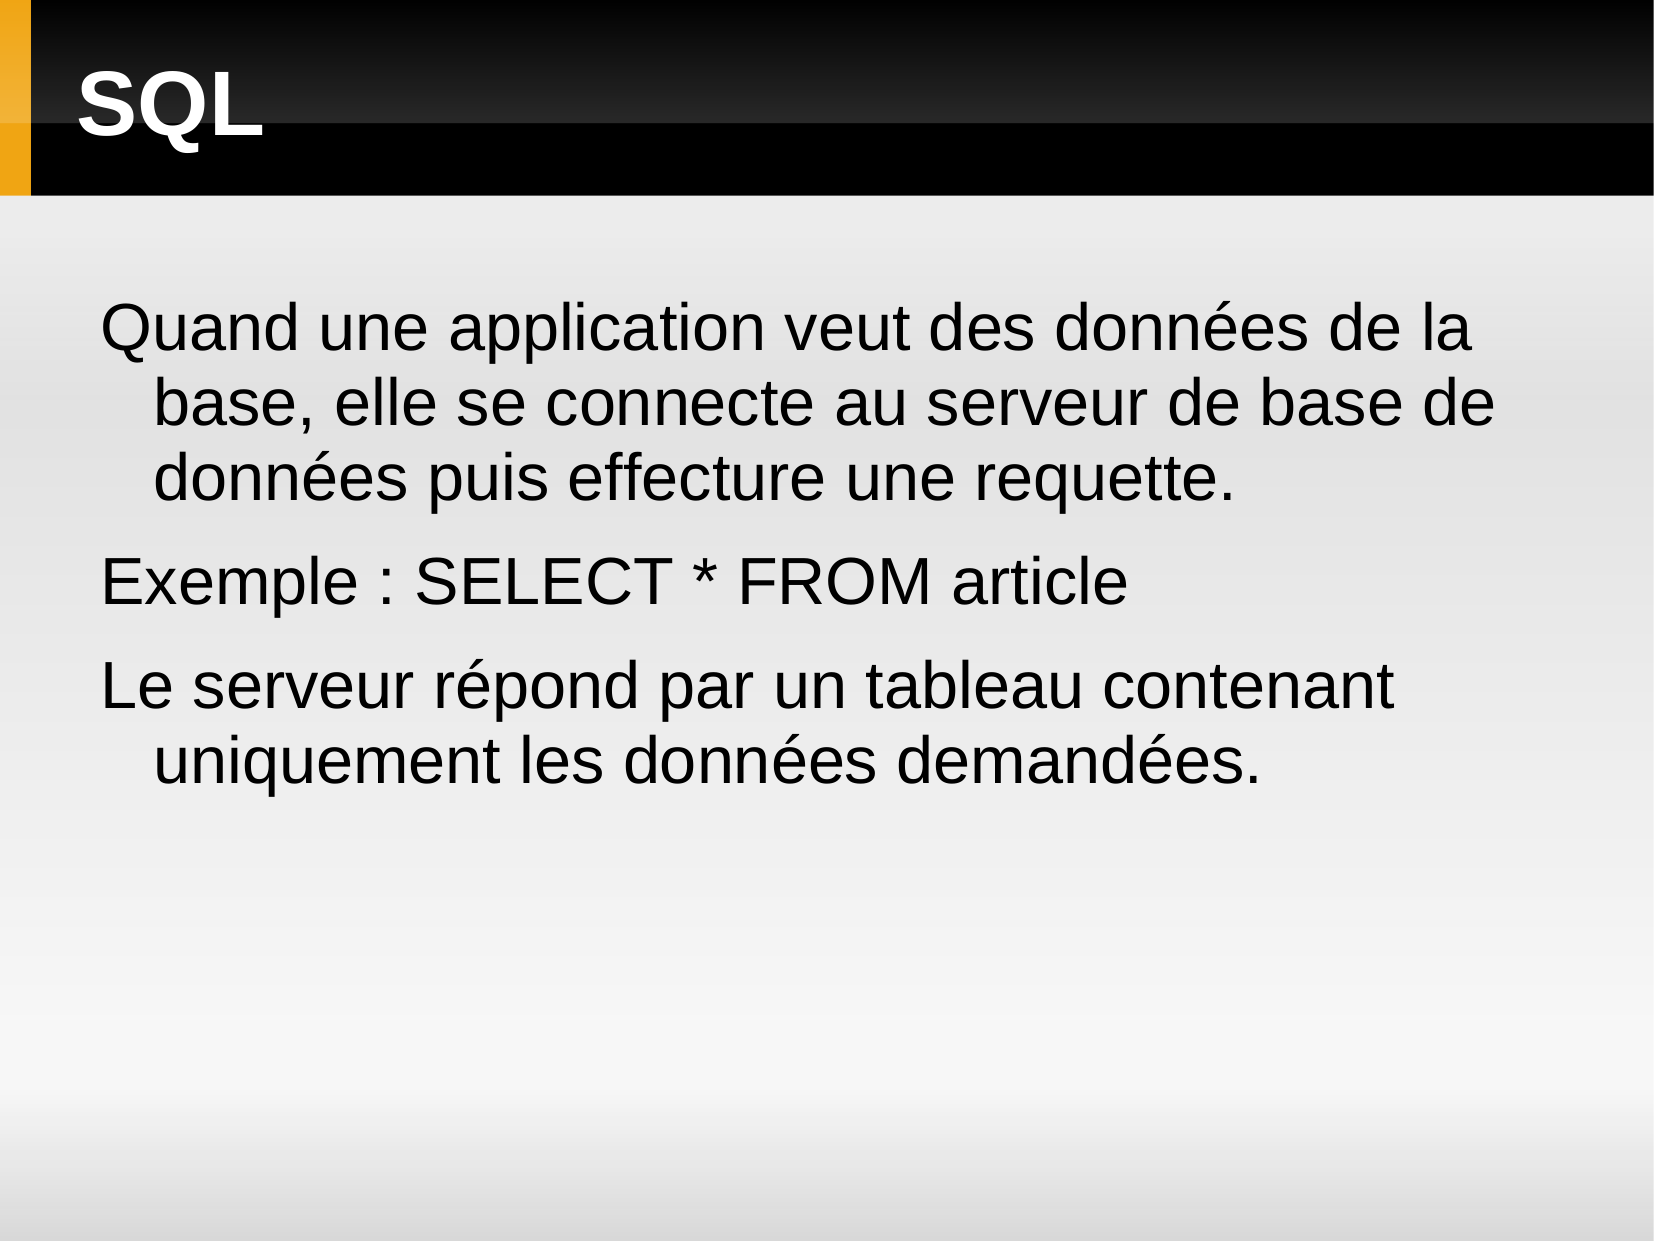

# SQL
Quand une application veut des données de la base, elle se connecte au serveur de base de données puis effecture une requette.
Exemple : SELECT * FROM article
Le serveur répond par un tableau contenant uniquement les données demandées.